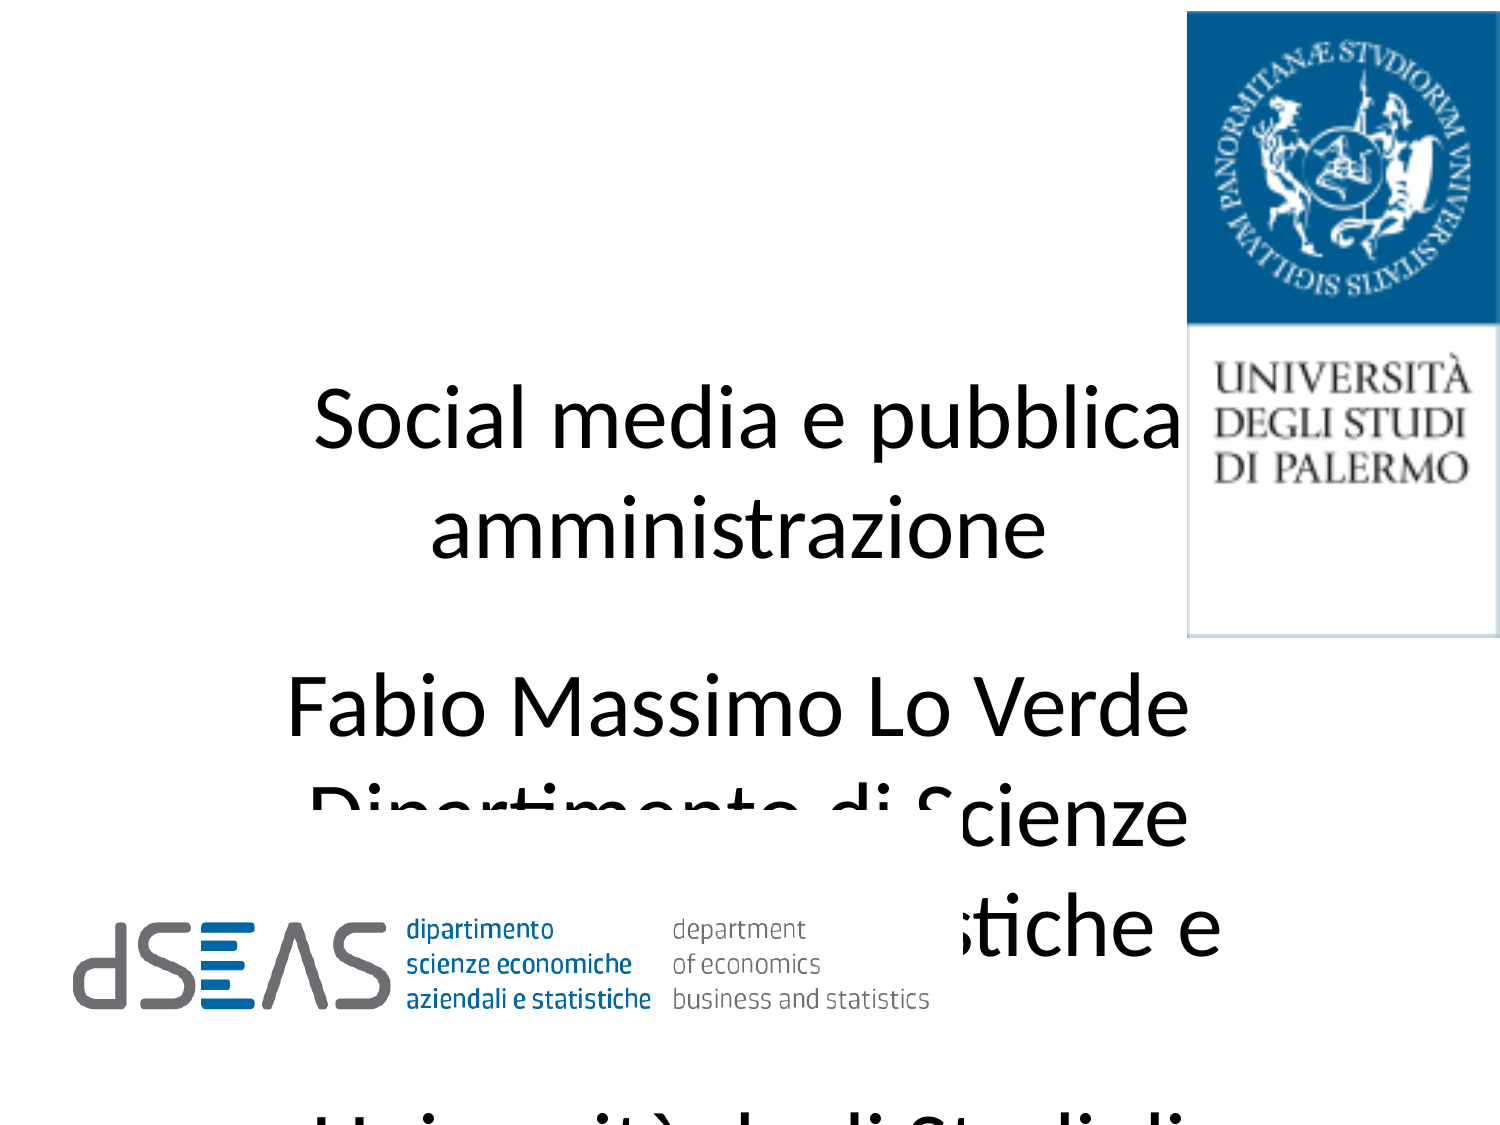

# Social media e pubblica amministrazione
Fabio Massimo Lo Verde
Dipartimento di Scienze Economiche, Statistiche e Aziendali
Università degli Studi di Palermo
fabio.loverde@unipa.it